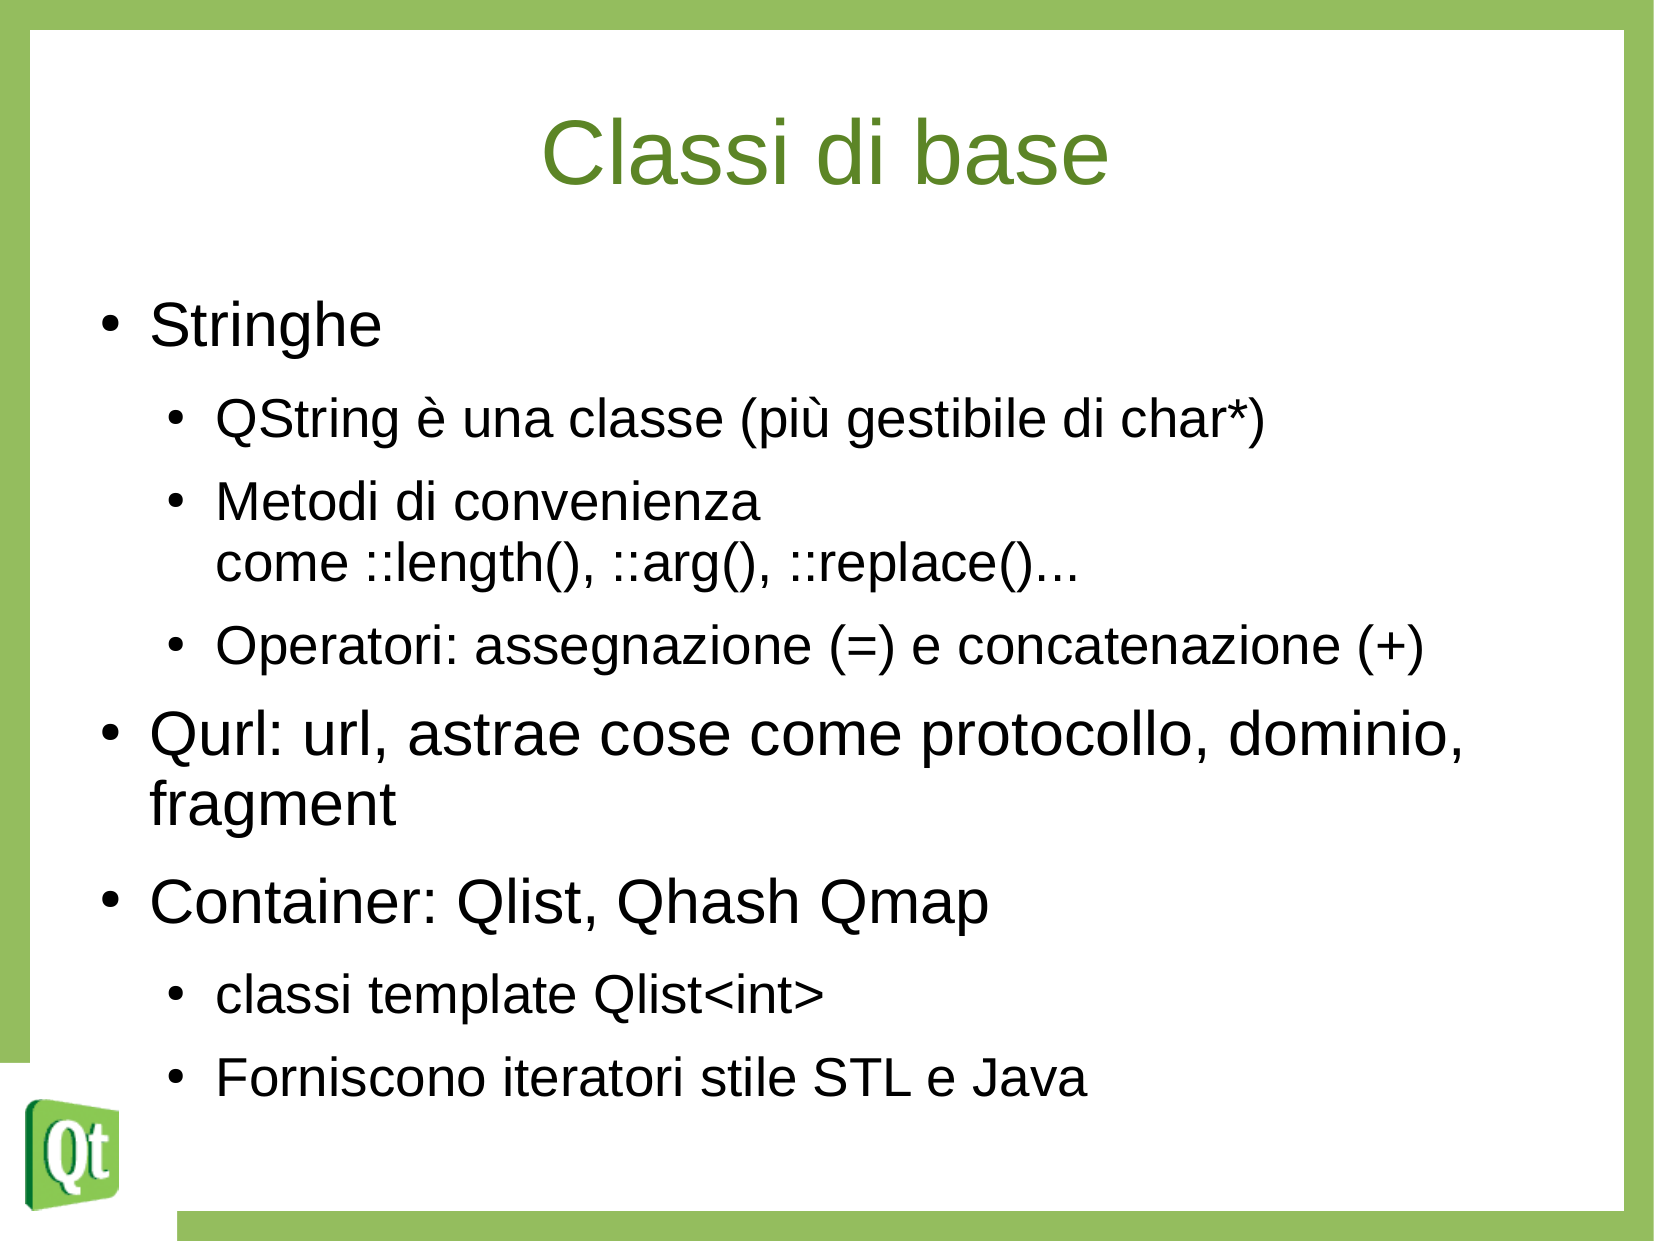

# Classi di base
Stringhe
QString è una classe (più gestibile di char*)
Metodi di convenienza come ::length(), ::arg(), ::replace()...
Operatori: assegnazione (=) e concatenazione (+)
Qurl: url, astrae cose come protocollo, dominio, fragment
Container: Qlist, Qhash Qmap
classi template Qlist<int>
Forniscono iteratori stile STL e Java